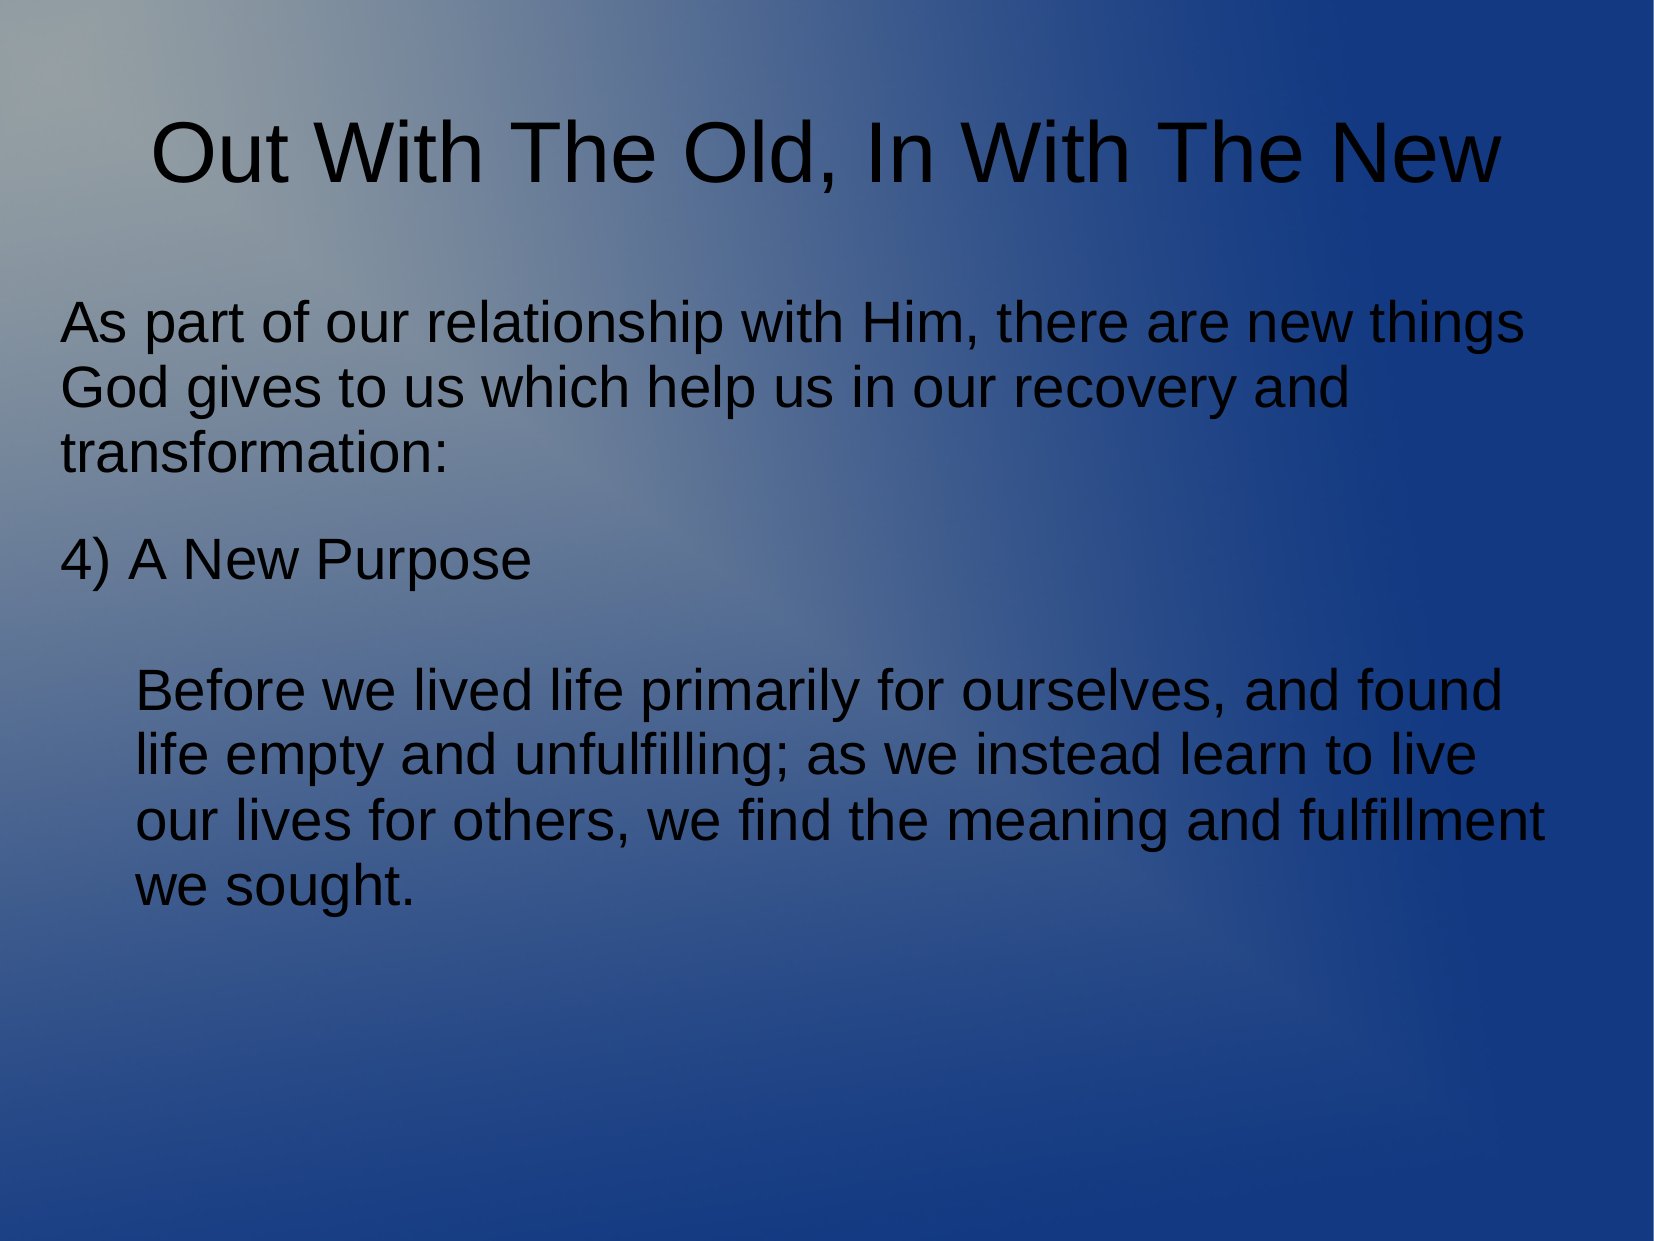

# Out With The Old, In With The New
As part of our relationship with Him, there are new things God gives to us which help us in our recovery and transformation:
4) A New Purpose
	Before we lived life primarily for ourselves, and found 		life empty and unfulfilling; as we instead learn to live 		our lives for others, we find the meaning and fulfillment 	we sought.